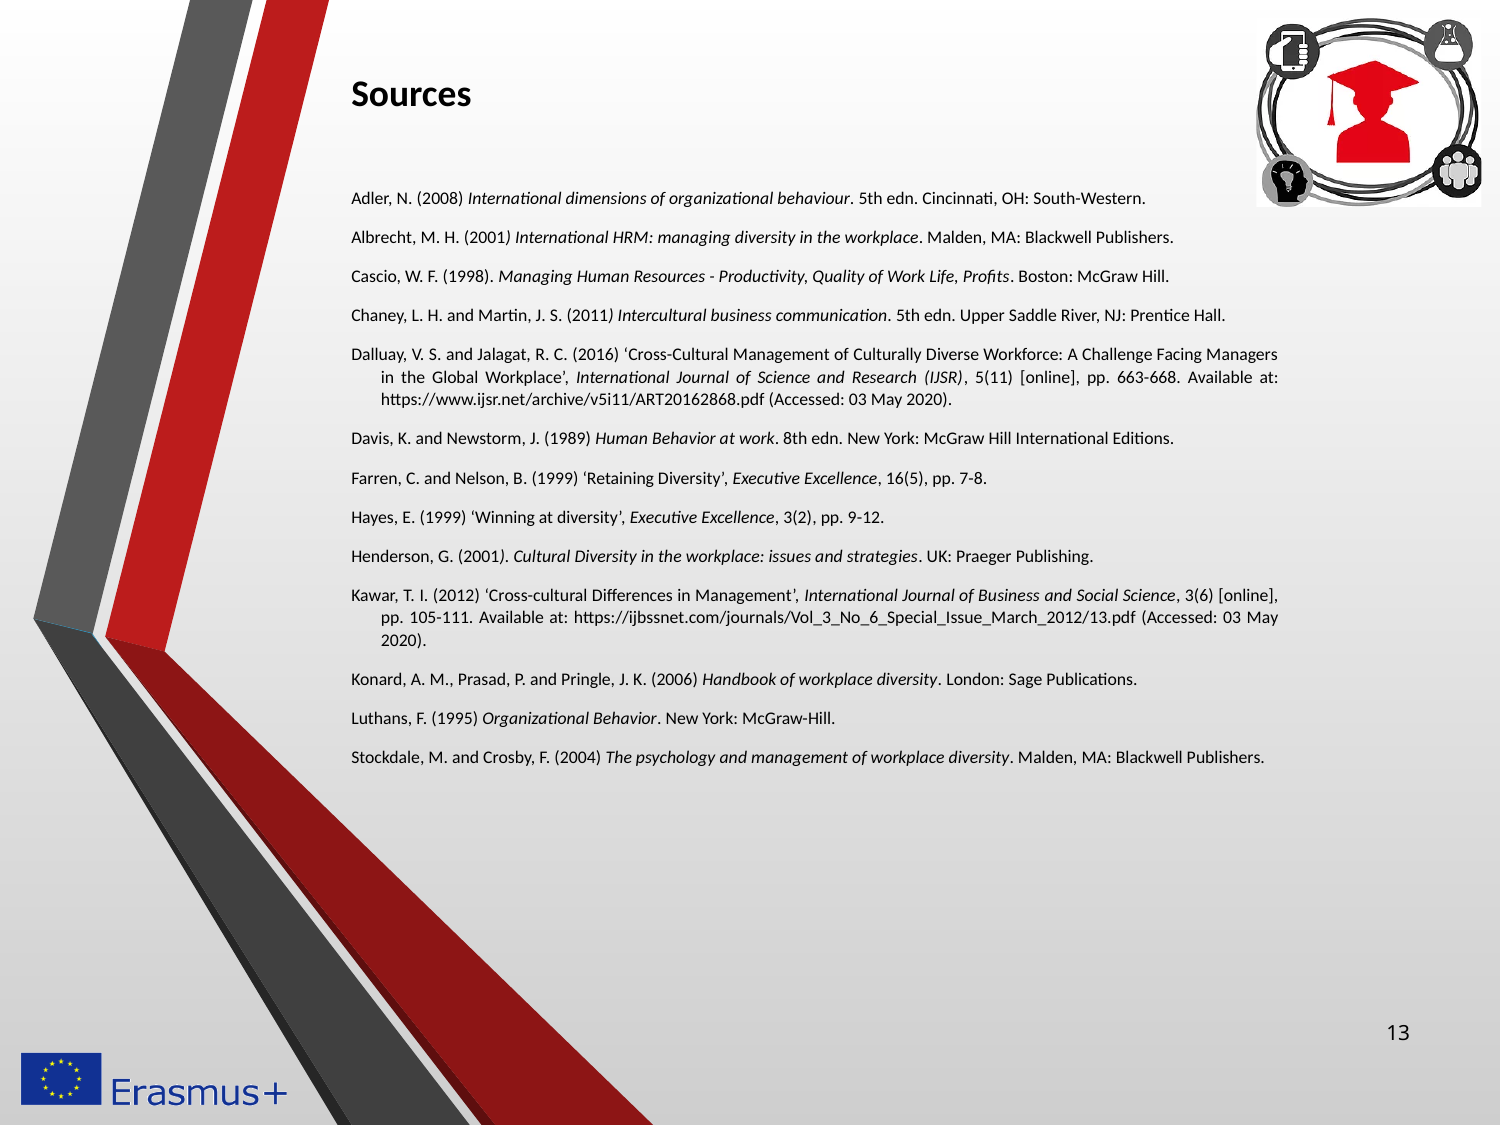

Sources
Adler, N. (2008) International dimensions of organizational behaviour. 5th edn. Cincinnati, OH: South-Western.
Albrecht, M. H. (2001) International HRM: managing diversity in the workplace. Malden, MA: Blackwell Publishers.
Cascio, W. F. (1998). Managing Human Resources - Productivity, Quality of Work Life, Profits. Boston: McGraw Hill.
Chaney, L. H. and Martin, J. S. (2011) Intercultural business communication. 5th edn. Upper Saddle River, NJ: Prentice Hall.
Dalluay, V. S. and Jalagat, R. C. (2016) ‘Cross-Cultural Management of Culturally Diverse Workforce: A Challenge Facing Managers in the Global Workplace’, International Journal of Science and Research (IJSR), 5(11) [online], pp. 663-668. Available at: https://www.ijsr.net/archive/v5i11/ART20162868.pdf (Accessed: 03 May 2020).
Davis, K. and Newstorm, J. (1989) Human Behavior at work. 8th edn. New York: McGraw Hill International Editions.
Farren, C. and Nelson, B. (1999) ‘Retaining Diversity’, Executive Excellence, 16(5), pp. 7-8.
Hayes, E. (1999) ‘Winning at diversity’, Executive Excellence, 3(2), pp. 9-12.
Henderson, G. (2001). Cultural Diversity in the workplace: issues and strategies. UK: Praeger Publishing.
Kawar, T. I. (2012) ‘Cross-cultural Differences in Management’, International Journal of Business and Social Science, 3(6) [online], pp. 105-111. Available at: https://ijbssnet.com/journals/Vol_3_No_6_Special_Issue_March_2012/13.pdf (Accessed: 03 May 2020).
Konard, A. M., Prasad, P. and Pringle, J. K. (2006) Handbook of workplace diversity. London: Sage Publications.
Luthans, F. (1995) Organizational Behavior. New York: McGraw-Hill.
Stockdale, M. and Crosby, F. (2004) The psychology and management of workplace diversity. Malden, MA: Blackwell Publishers.